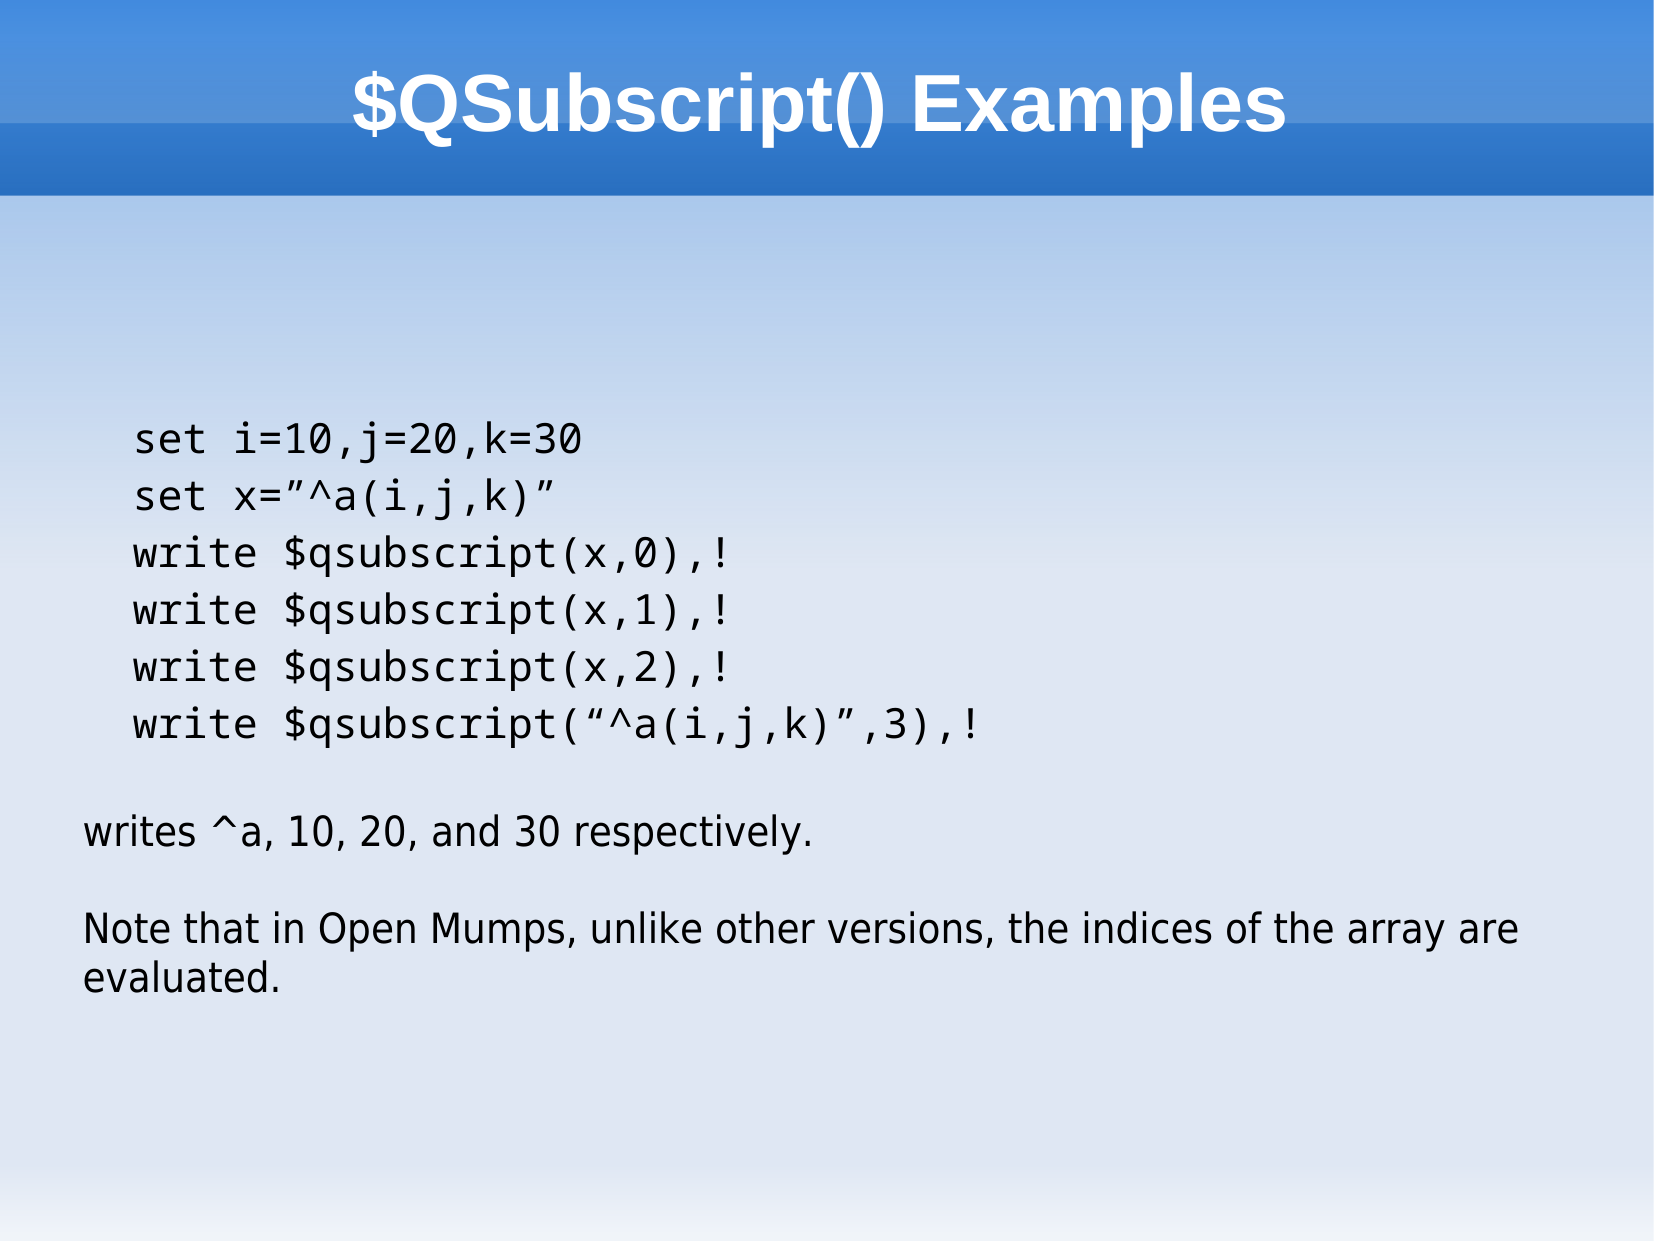

# $QSubscript() Examples
 set i=10,j=20,k=30
 set x=”^a(i,j,k)”
 write $qsubscript(x,0),!
 write $qsubscript(x,1),!
 write $qsubscript(x,2),!
 write $qsubscript(“^a(i,j,k)”,3),!
writes ^a, 10, 20, and 30 respectively.
Note that in Open Mumps, unlike other versions, the indices of the array are evaluated.